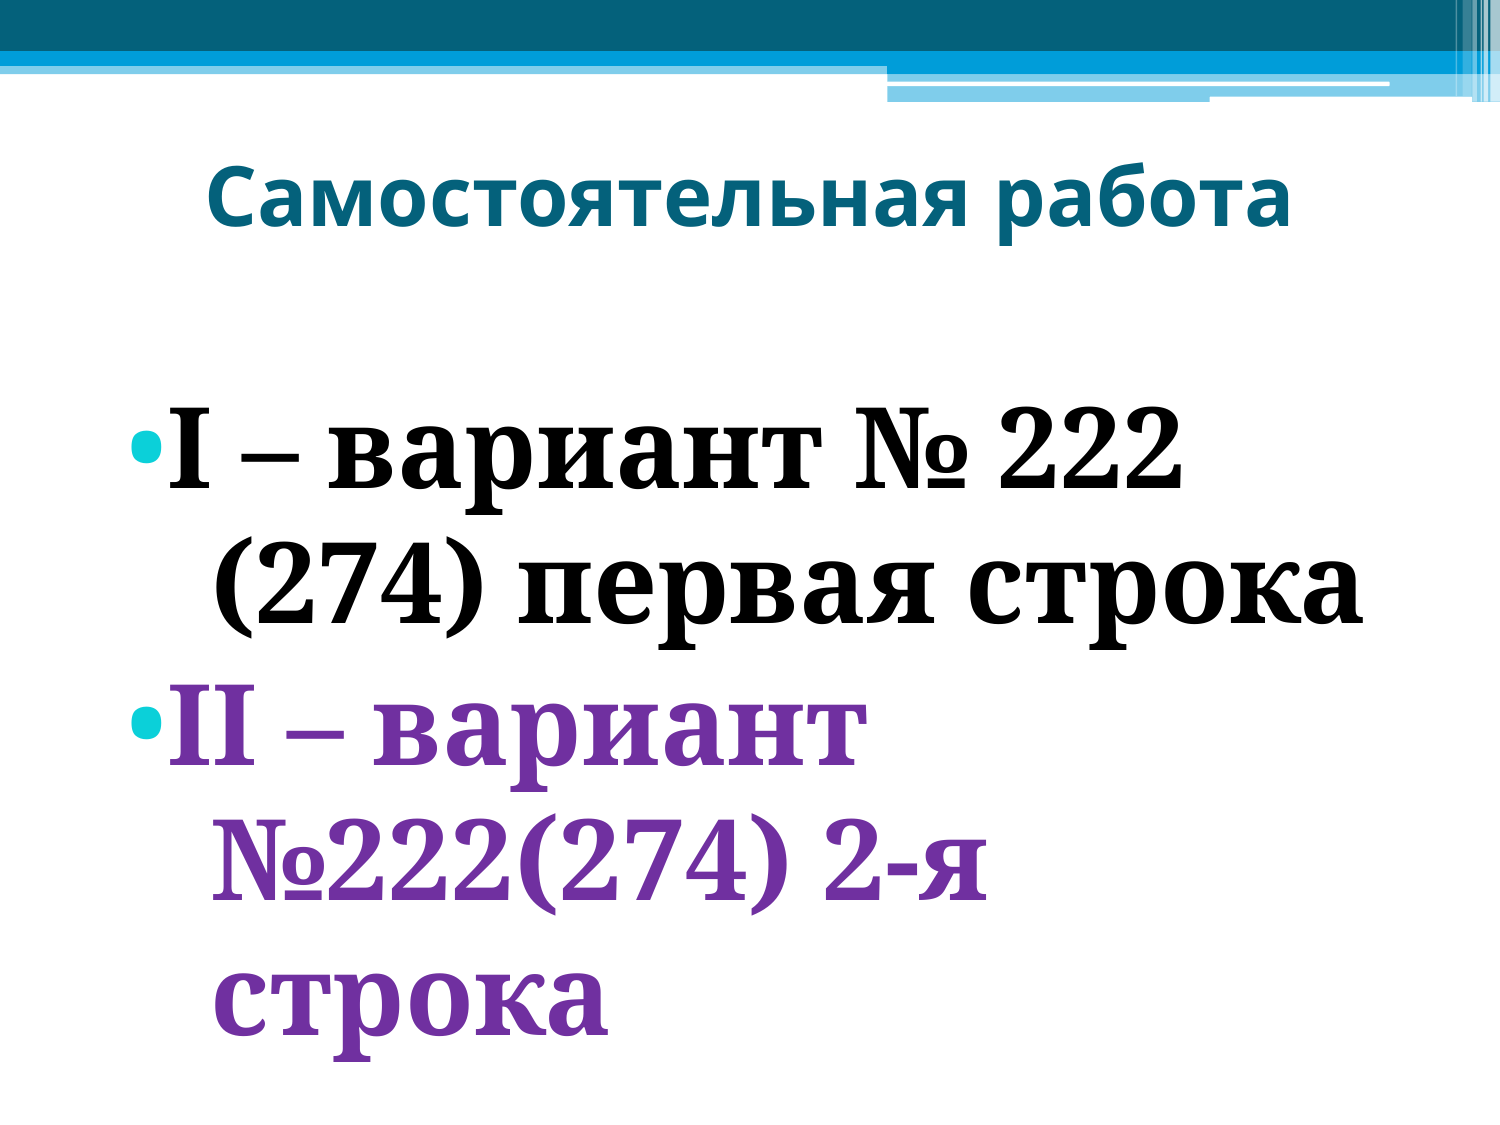

# Самостоятельная работа
I – вариант № 222 (274) первая строка
II – вариант №222(274) 2-я строка